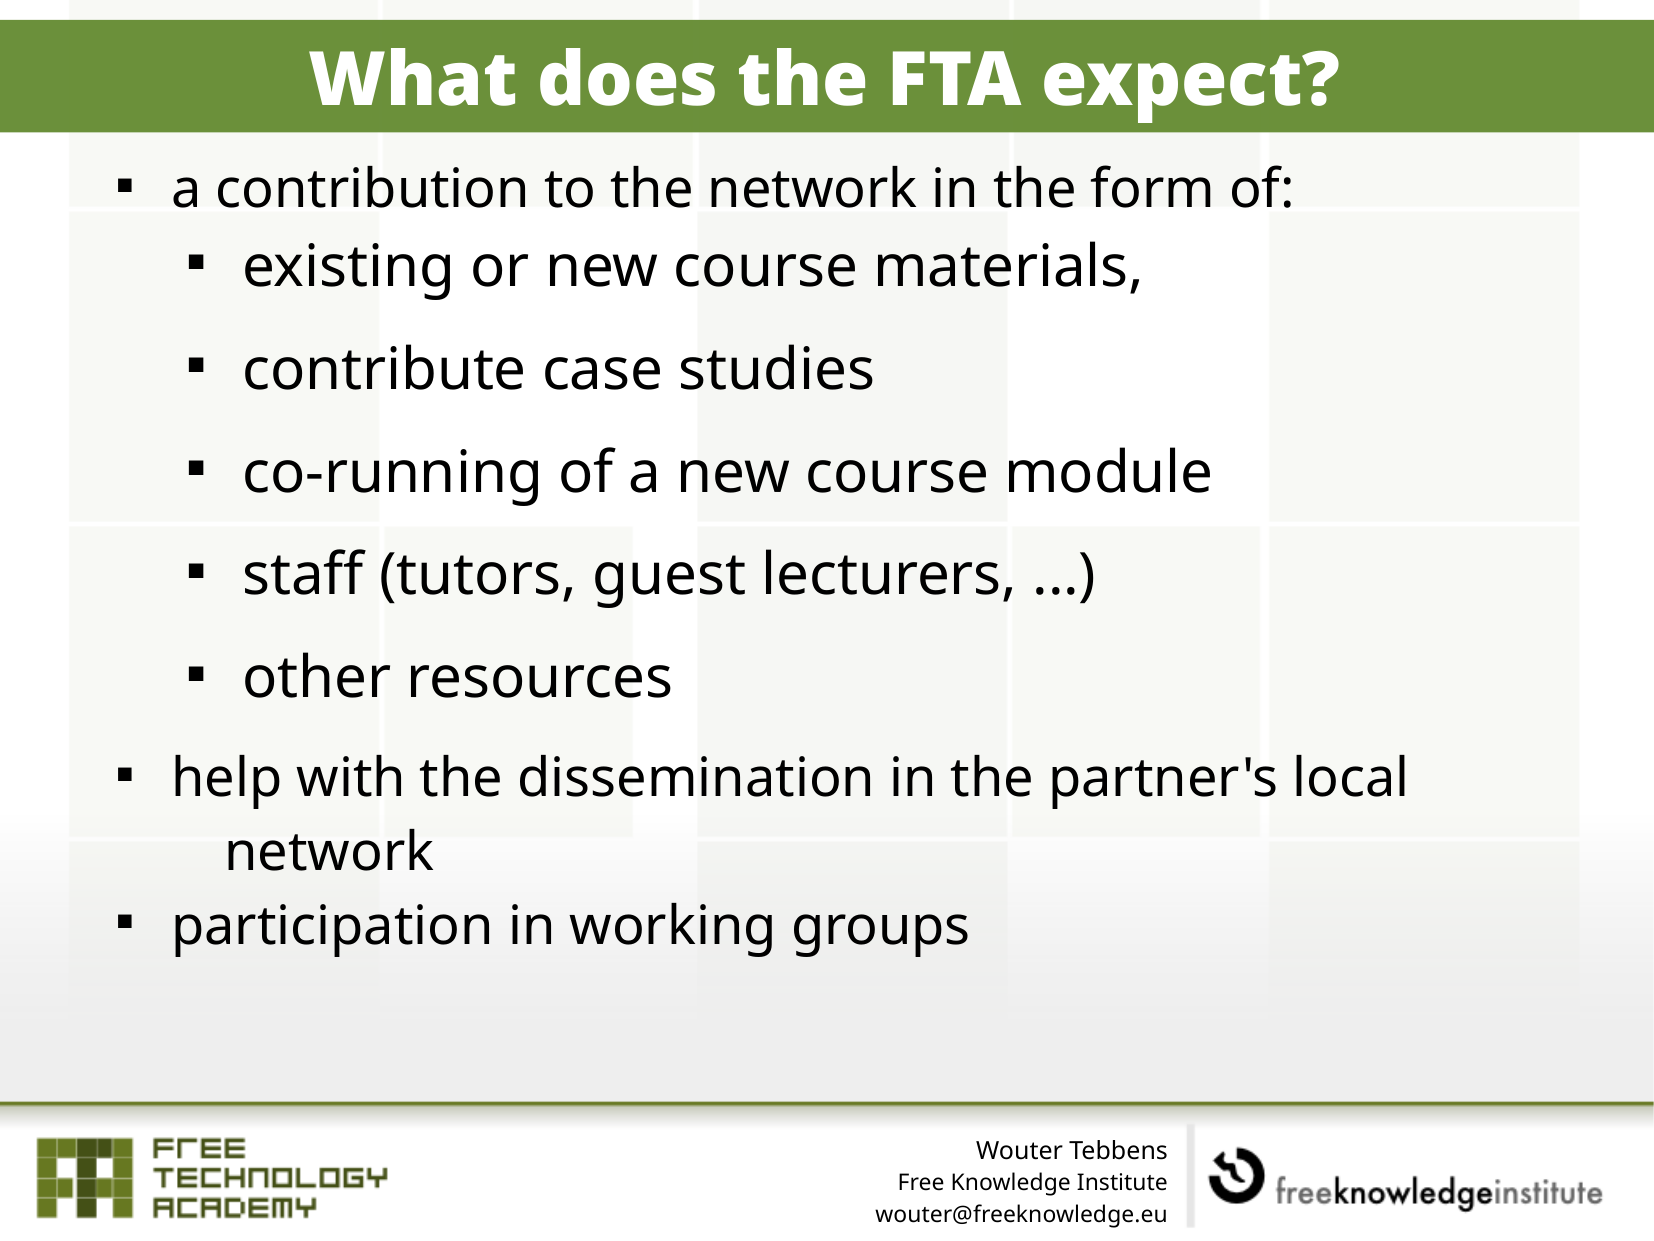

# What does the FTA expect?
a contribution to the network in the form of:
existing or new course materials,
contribute case studies
co-running of a new course module
staff (tutors, guest lecturers, ...)
other resources
help with the dissemination in the partner's local network
participation in working groups